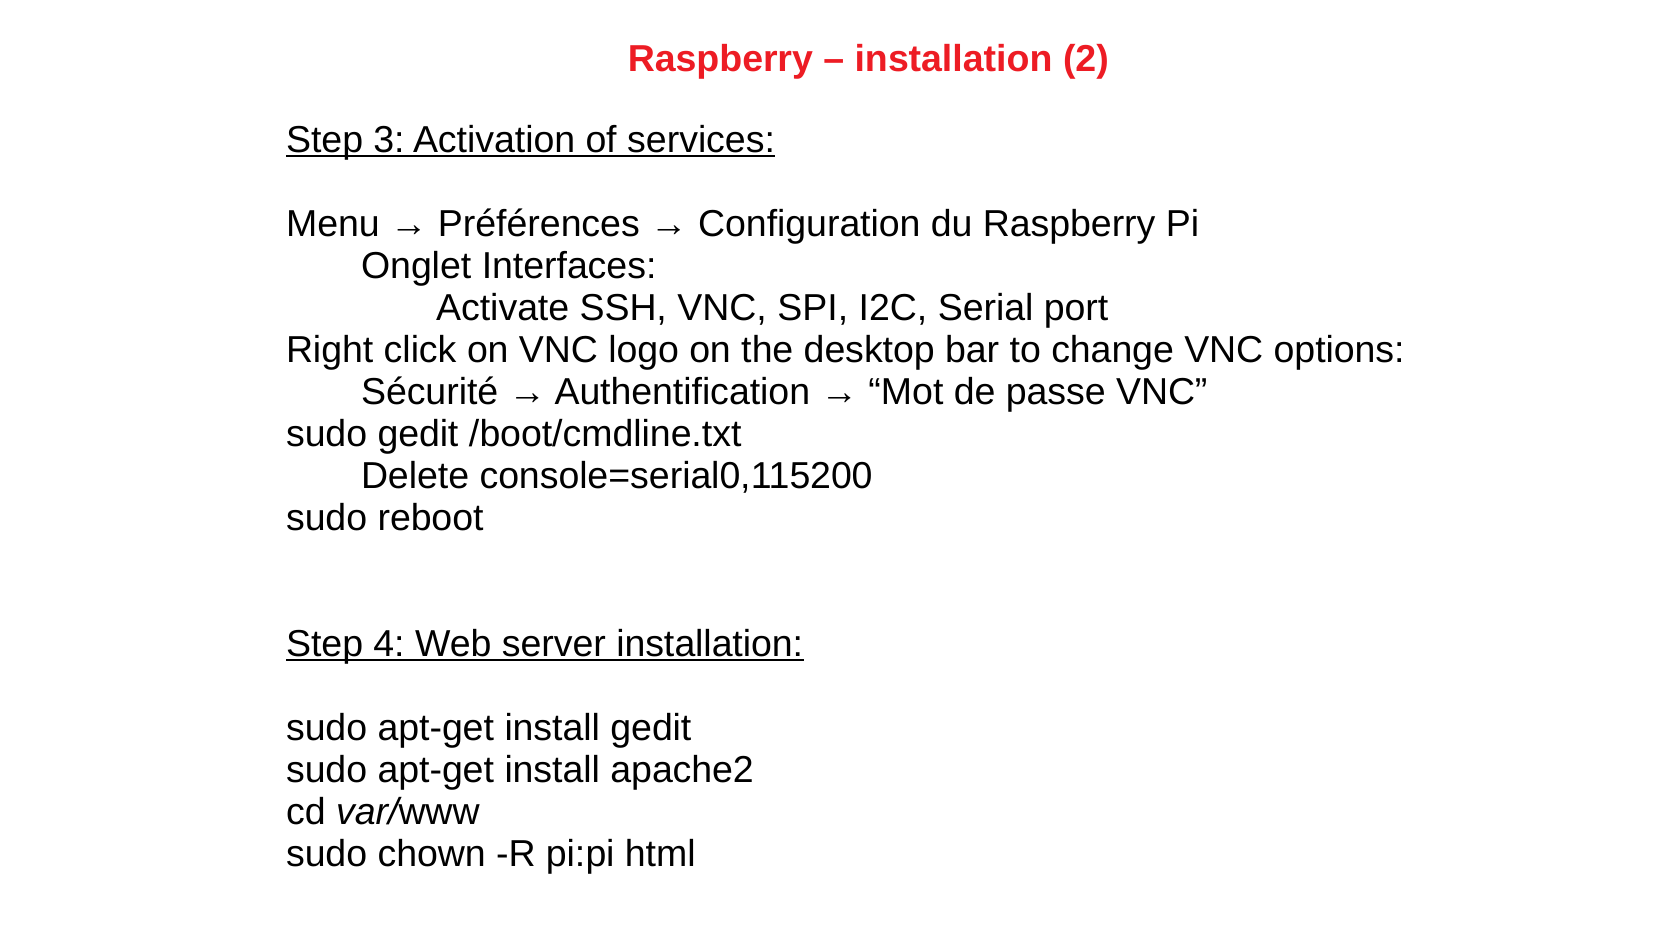

Raspberry – installation (2)
Step 3: Activation of services:
Menu → Préférences → Configuration du Raspberry Pi
	Onglet Interfaces:
		Activate SSH, VNC, SPI, I2C, Serial port
Right click on VNC logo on the desktop bar to change VNC options:
	Sécurité → Authentification → “Mot de passe VNC”
sudo gedit /boot/cmdline.txt
	Delete console=serial0,115200
sudo reboot
Step 4: Web server installation:
sudo apt-get install gedit
sudo apt-get install apache2
cd var/www
sudo chown -R pi:pi html